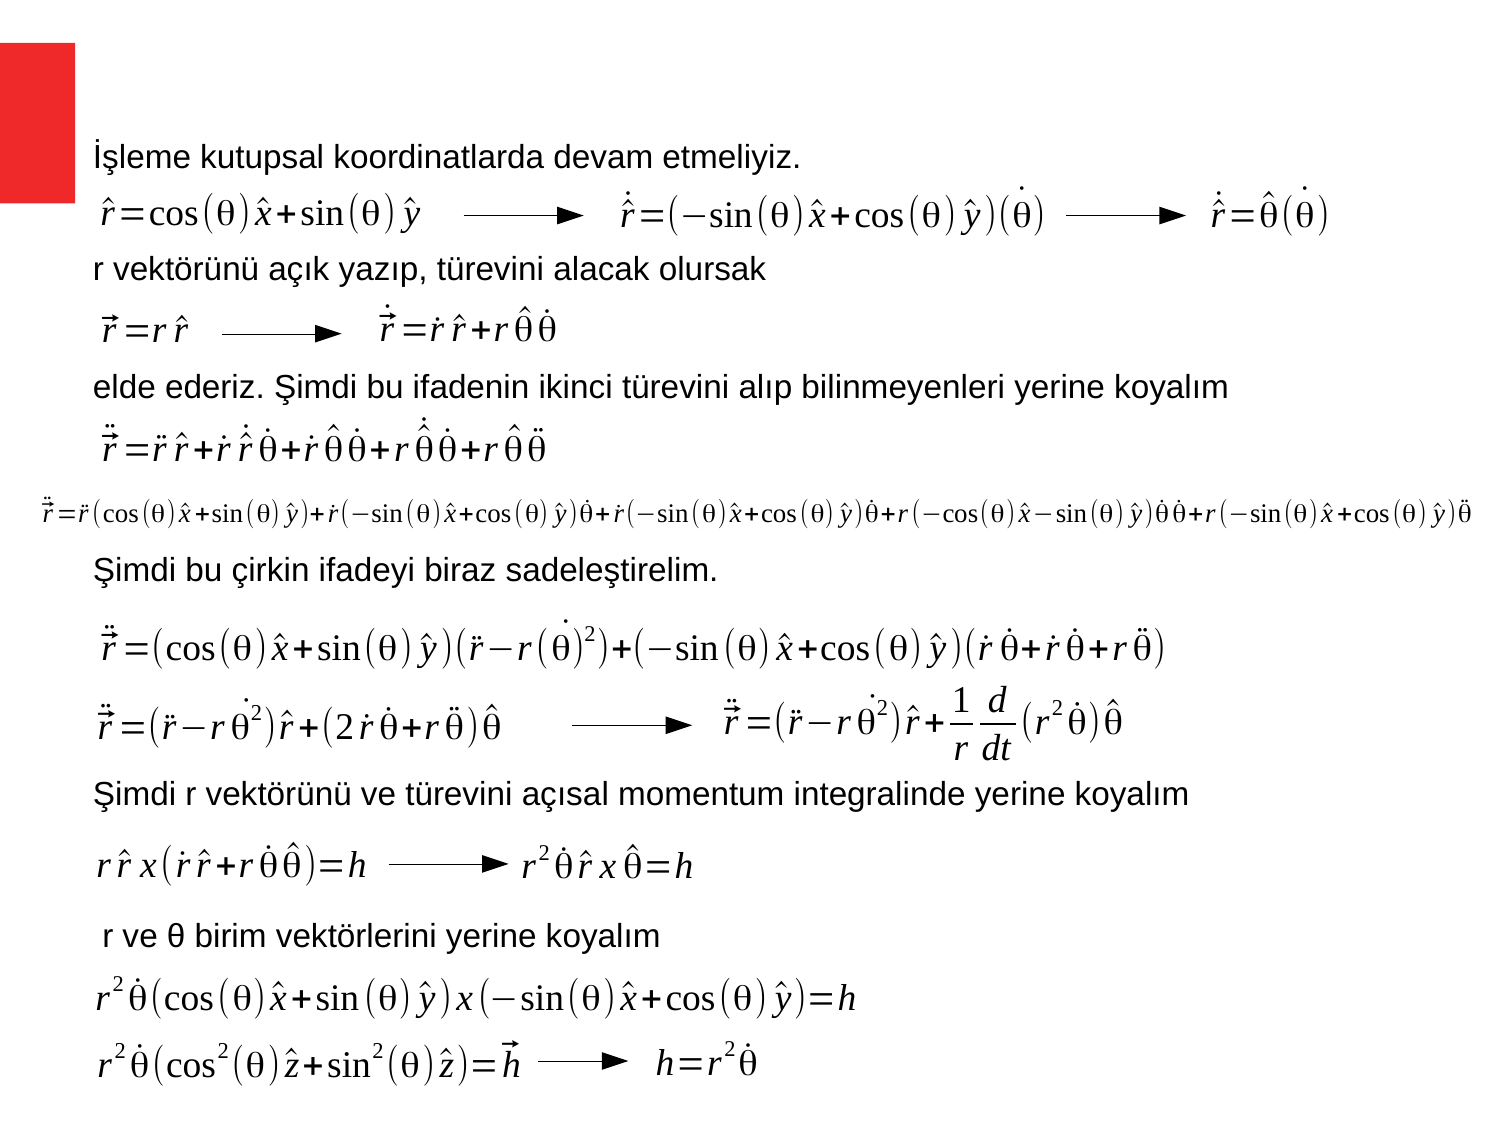

İşleme kutupsal koordinatlarda devam etmeliyiz.
r vektörünü açık yazıp, türevini alacak olursak
elde ederiz. Şimdi bu ifadenin ikinci türevini alıp bilinmeyenleri yerine koyalım
Şimdi bu çirkin ifadeyi biraz sadeleştirelim.
Şimdi r vektörünü ve türevini açısal momentum integralinde yerine koyalım
 r ve θ birim vektörlerini yerine koyalım